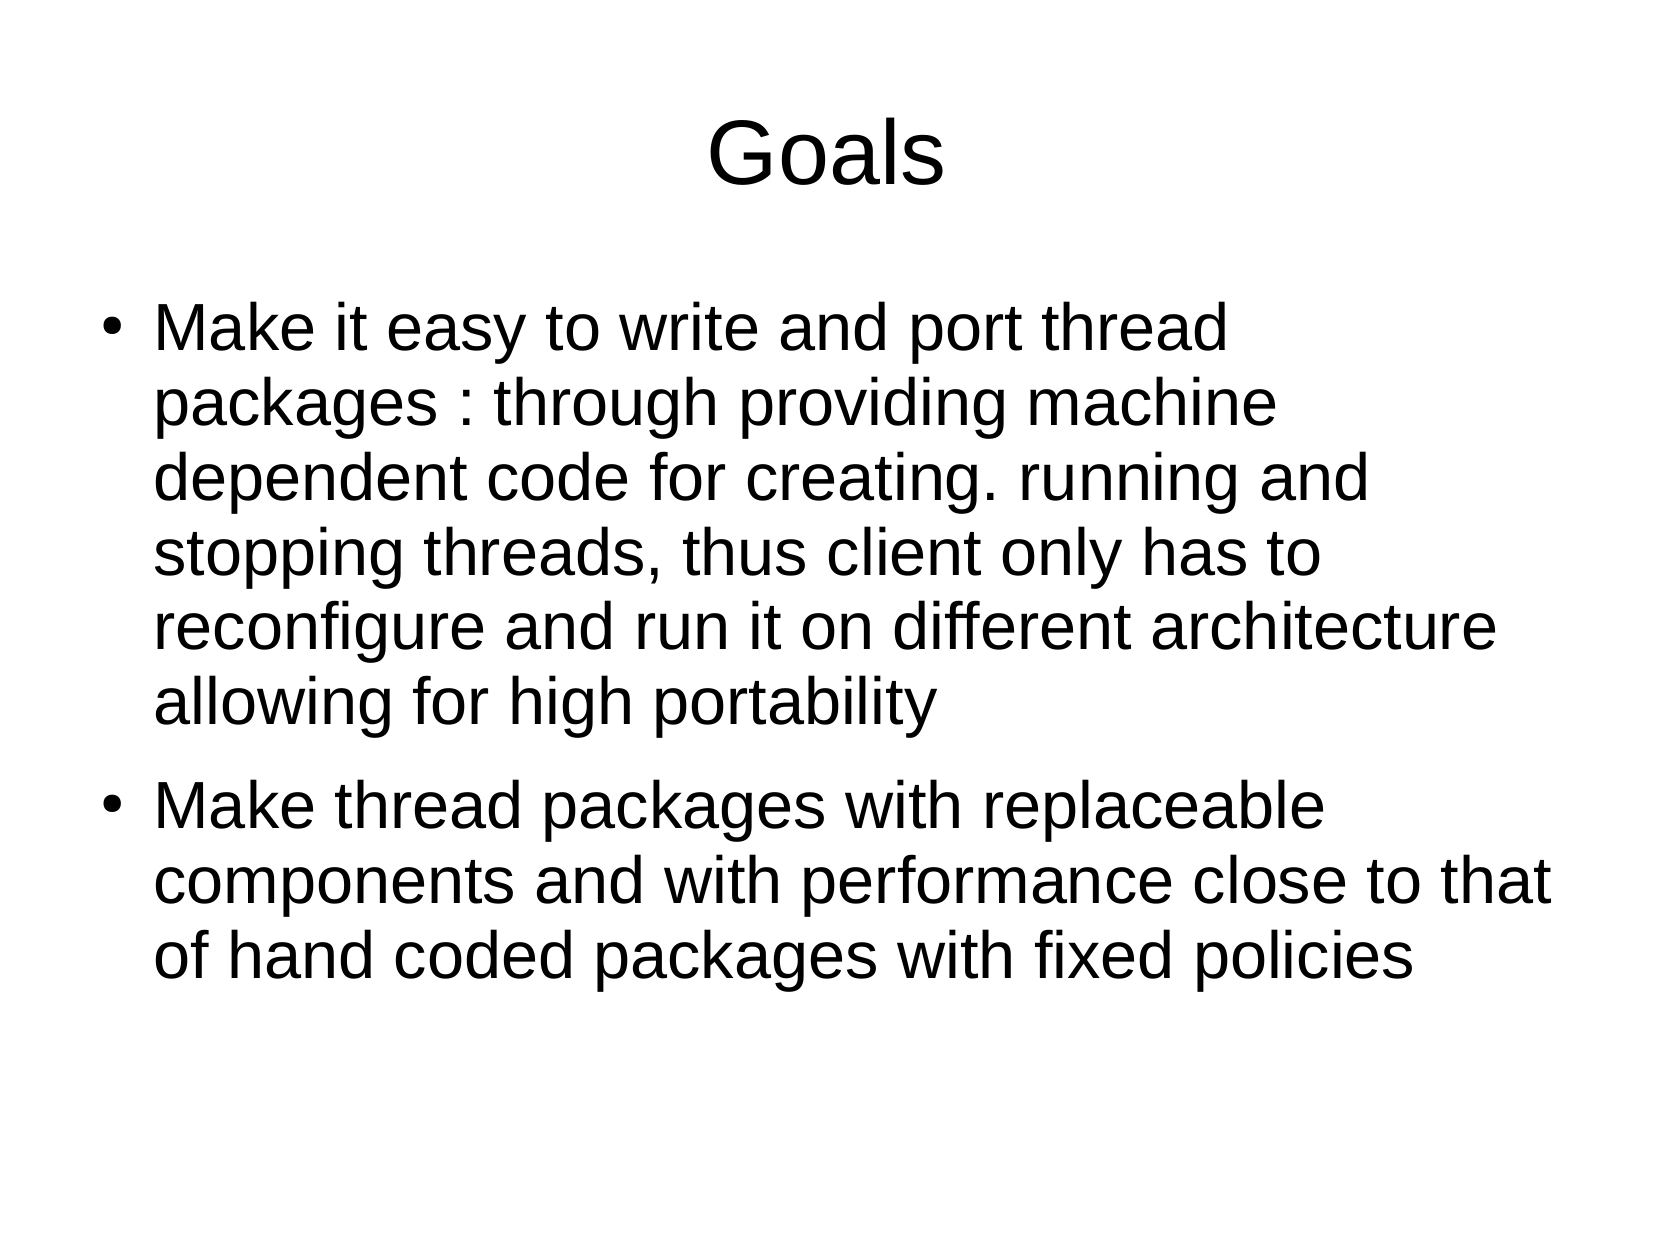

# Goals
Make it easy to write and port thread packages : through providing machine dependent code for creating. running and stopping threads, thus client only has to reconfigure and run it on different architecture allowing for high portability
Make thread packages with replaceable components and with performance close to that of hand coded packages with fixed policies